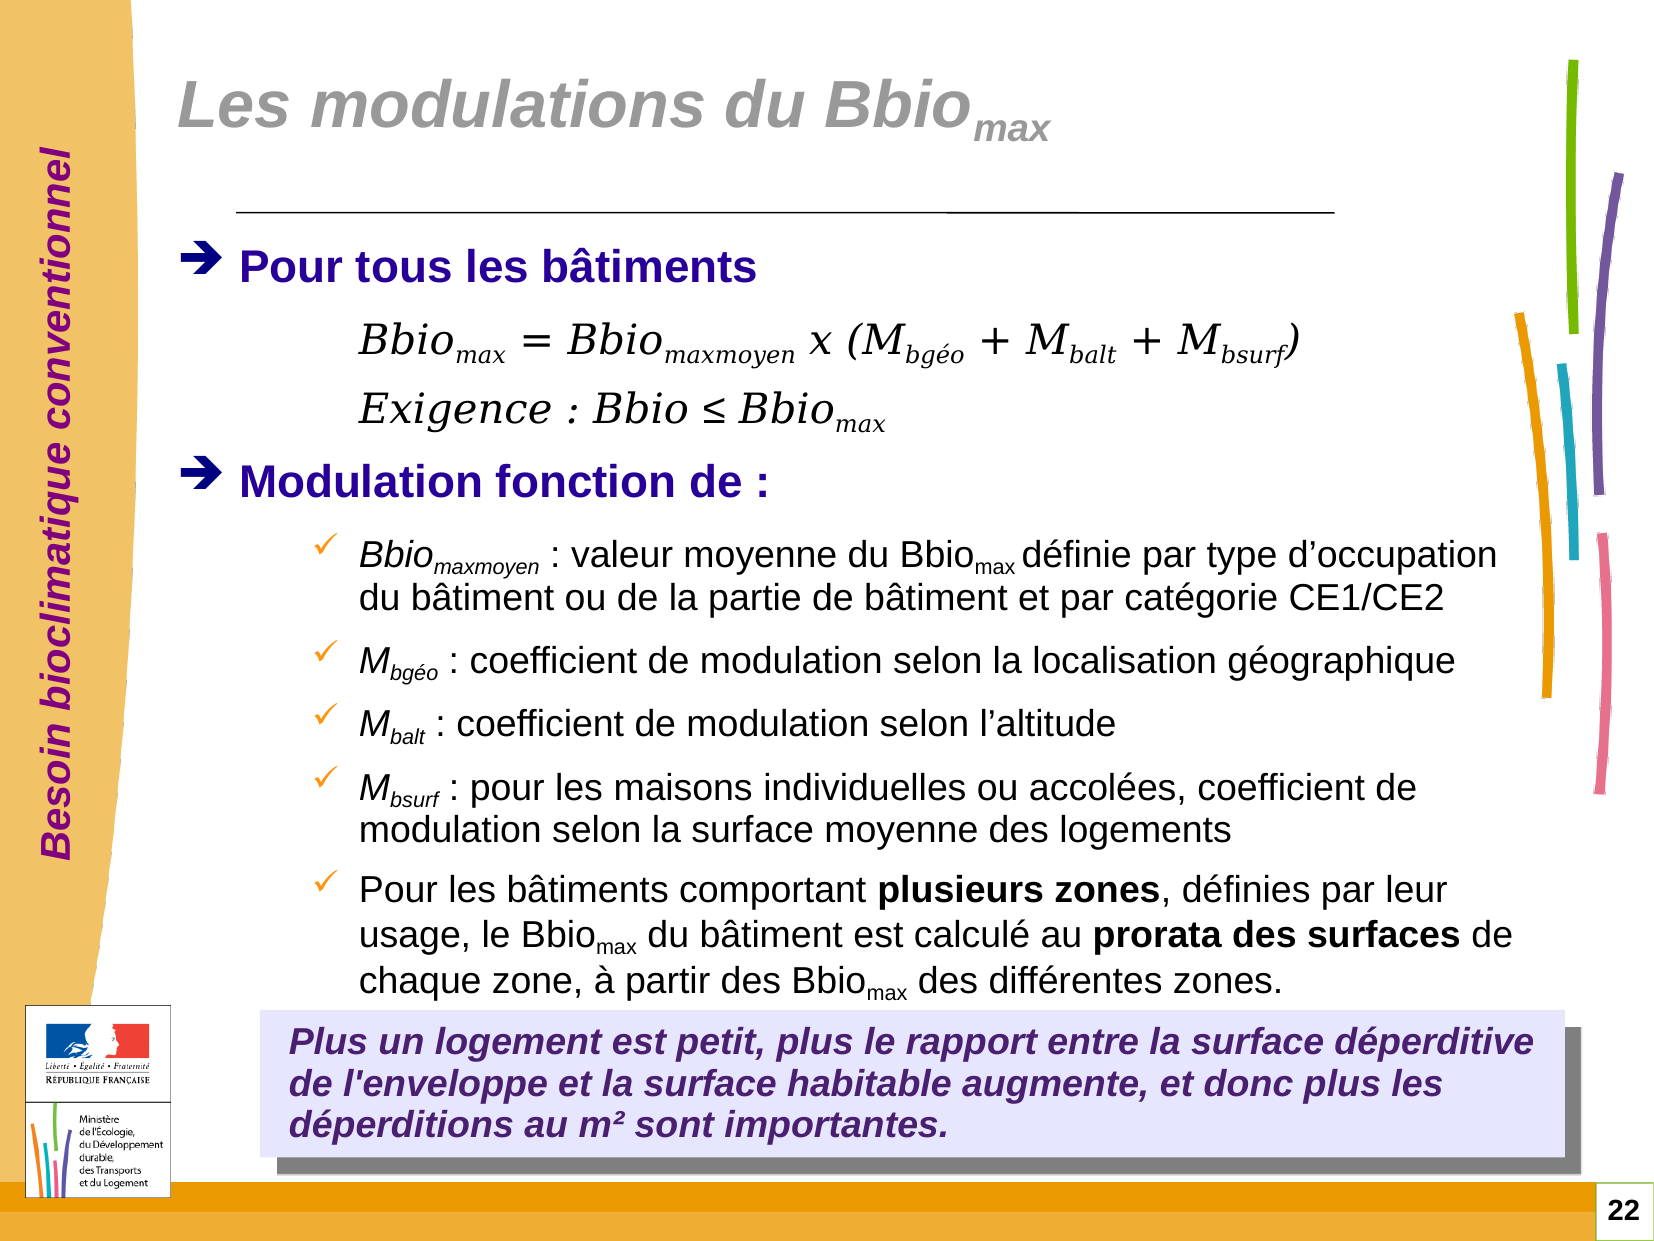

Les modulations du Bbiomax
# Pour tous les bâtiments
Bbiomax = Bbiomaxmoyen x (Mbgéo + Mbalt + Mbsurf)
Exigence : Bbio ≤ Bbiomax
Modulation fonction de :
Bbiomaxmoyen : valeur moyenne du Bbiomax définie par type d’occupation du bâtiment ou de la partie de bâtiment et par catégorie CE1/CE2
Mbgéo : coefficient de modulation selon la localisation géographique
Mbalt : coefficient de modulation selon l’altitude
Mbsurf : pour les maisons individuelles ou accolées, coefficient de modulation selon la surface moyenne des logements
Pour les bâtiments comportant plusieurs zones, définies par leur usage, le Bbiomax du bâtiment est calculé au prorata des surfaces de chaque zone, à partir des Bbiomax des différentes zones.
Besoin bioclimatique conventionnel
Plus un logement est petit, plus le rapport entre la surface déperditive de l'enveloppe et la surface habitable augmente, et donc plus les déperditions au m² sont importantes.
22